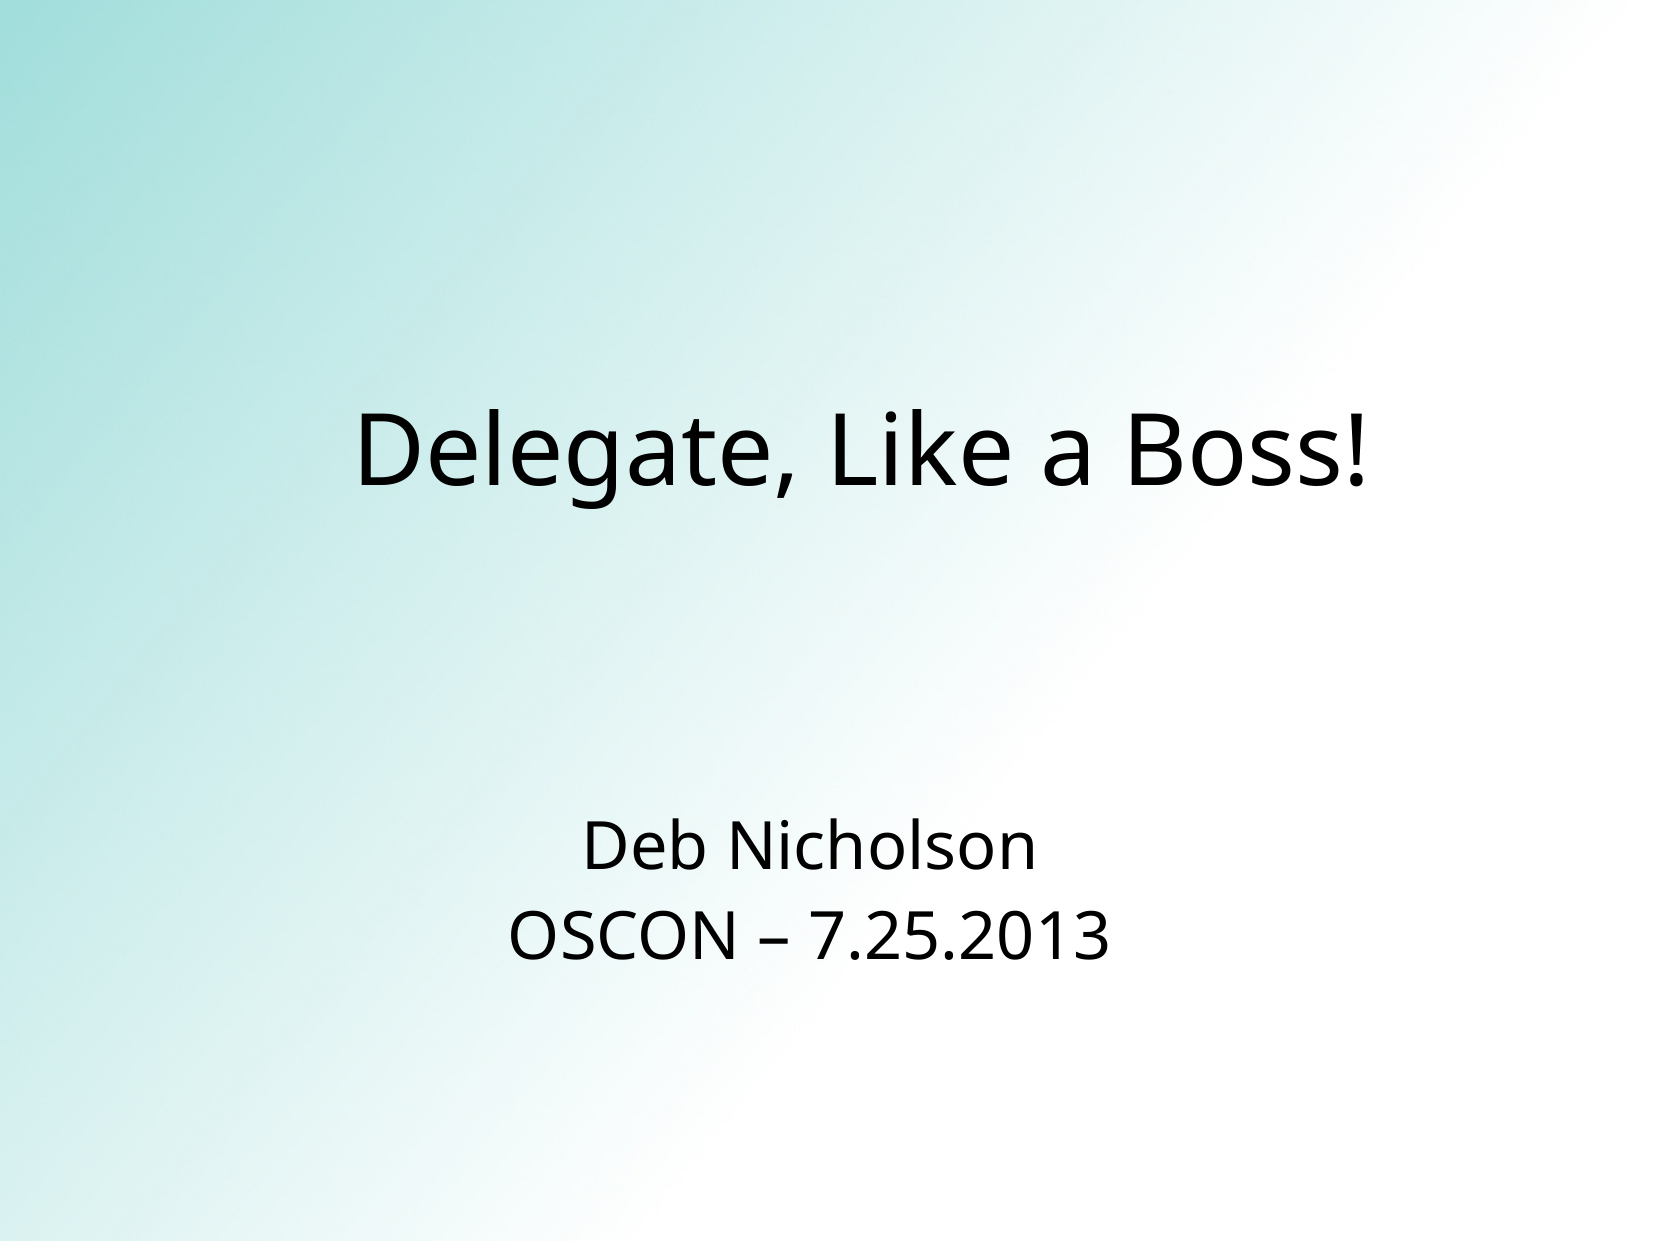

# Delegate, Like a Boss!
Deb Nicholson
OSCON – 7.25.2013